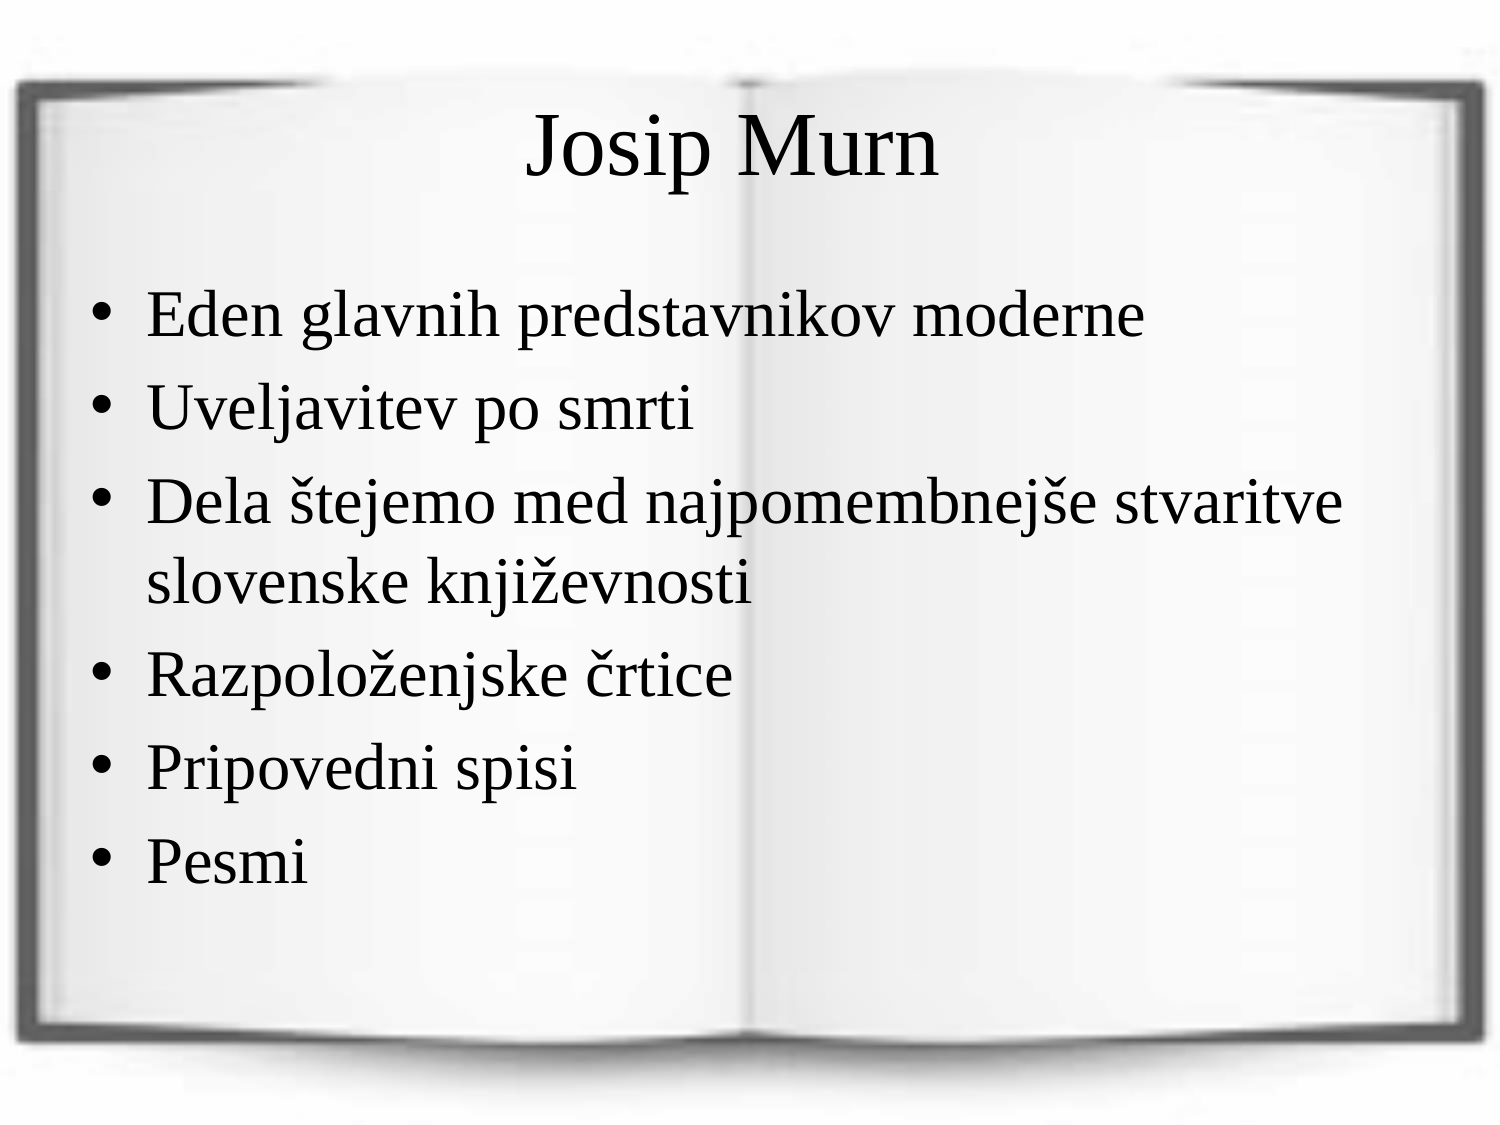

# Josip Murn
Eden glavnih predstavnikov moderne
Uveljavitev po smrti
Dela štejemo med najpomembnejše stvaritve slovenske književnosti
Razpoloženjske črtice
Pripovedni spisi
Pesmi